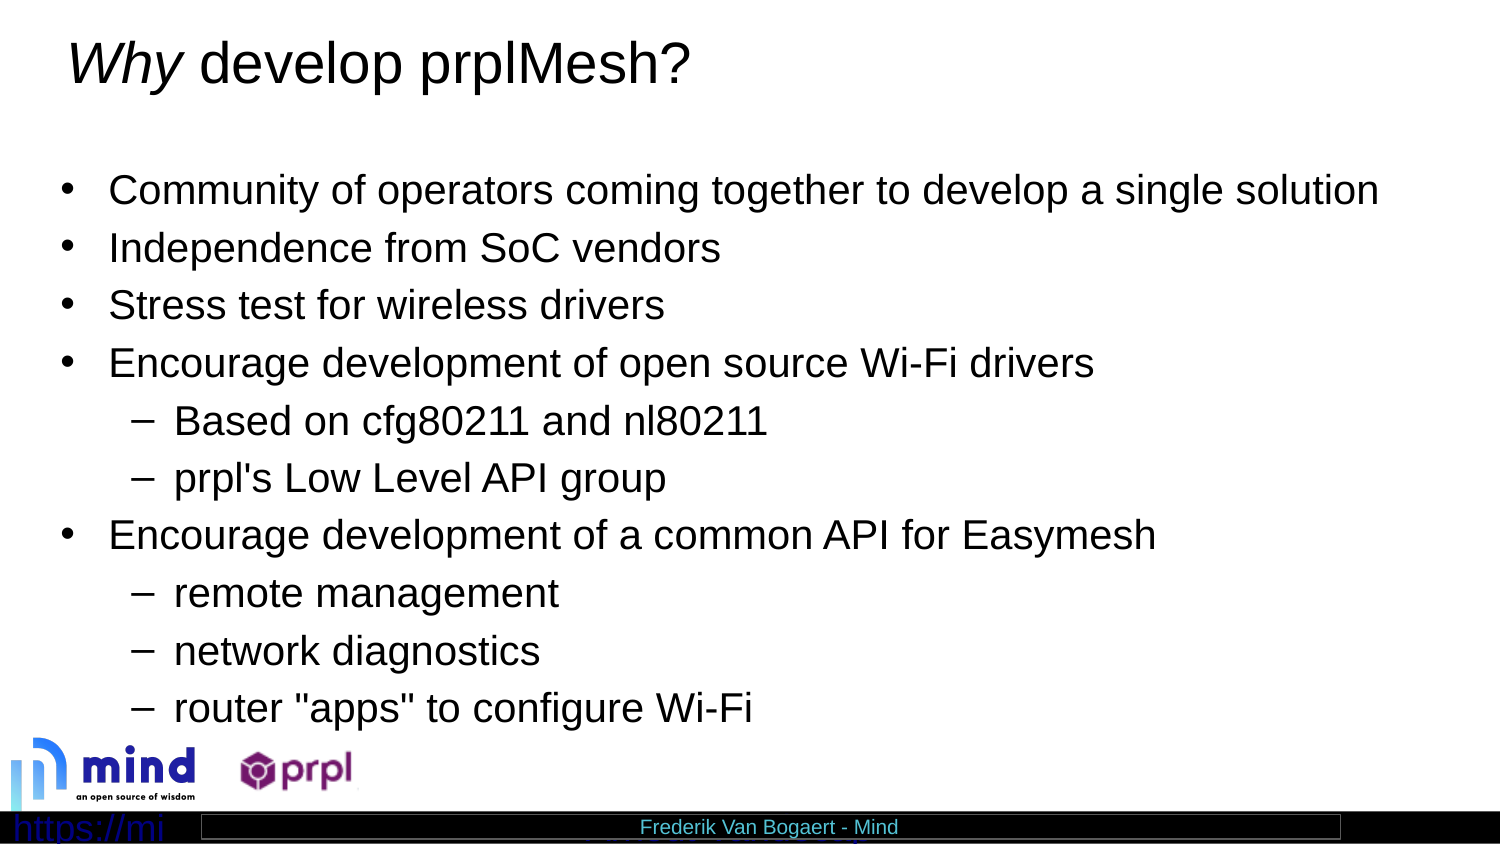

# Why develop prplMesh?
Community of operators coming together to develop a single solution
Independence from SoC vendors
Stress test for wireless drivers
Encourage development of open source Wi-Fi drivers
Based on cfg80211 and nl80211
prpl's Low Level API group
Encourage development of a common API for Easymesh
remote management
network diagnostics
router "apps" to configure Wi-Fi
Frederik Van Bogaert - Mind